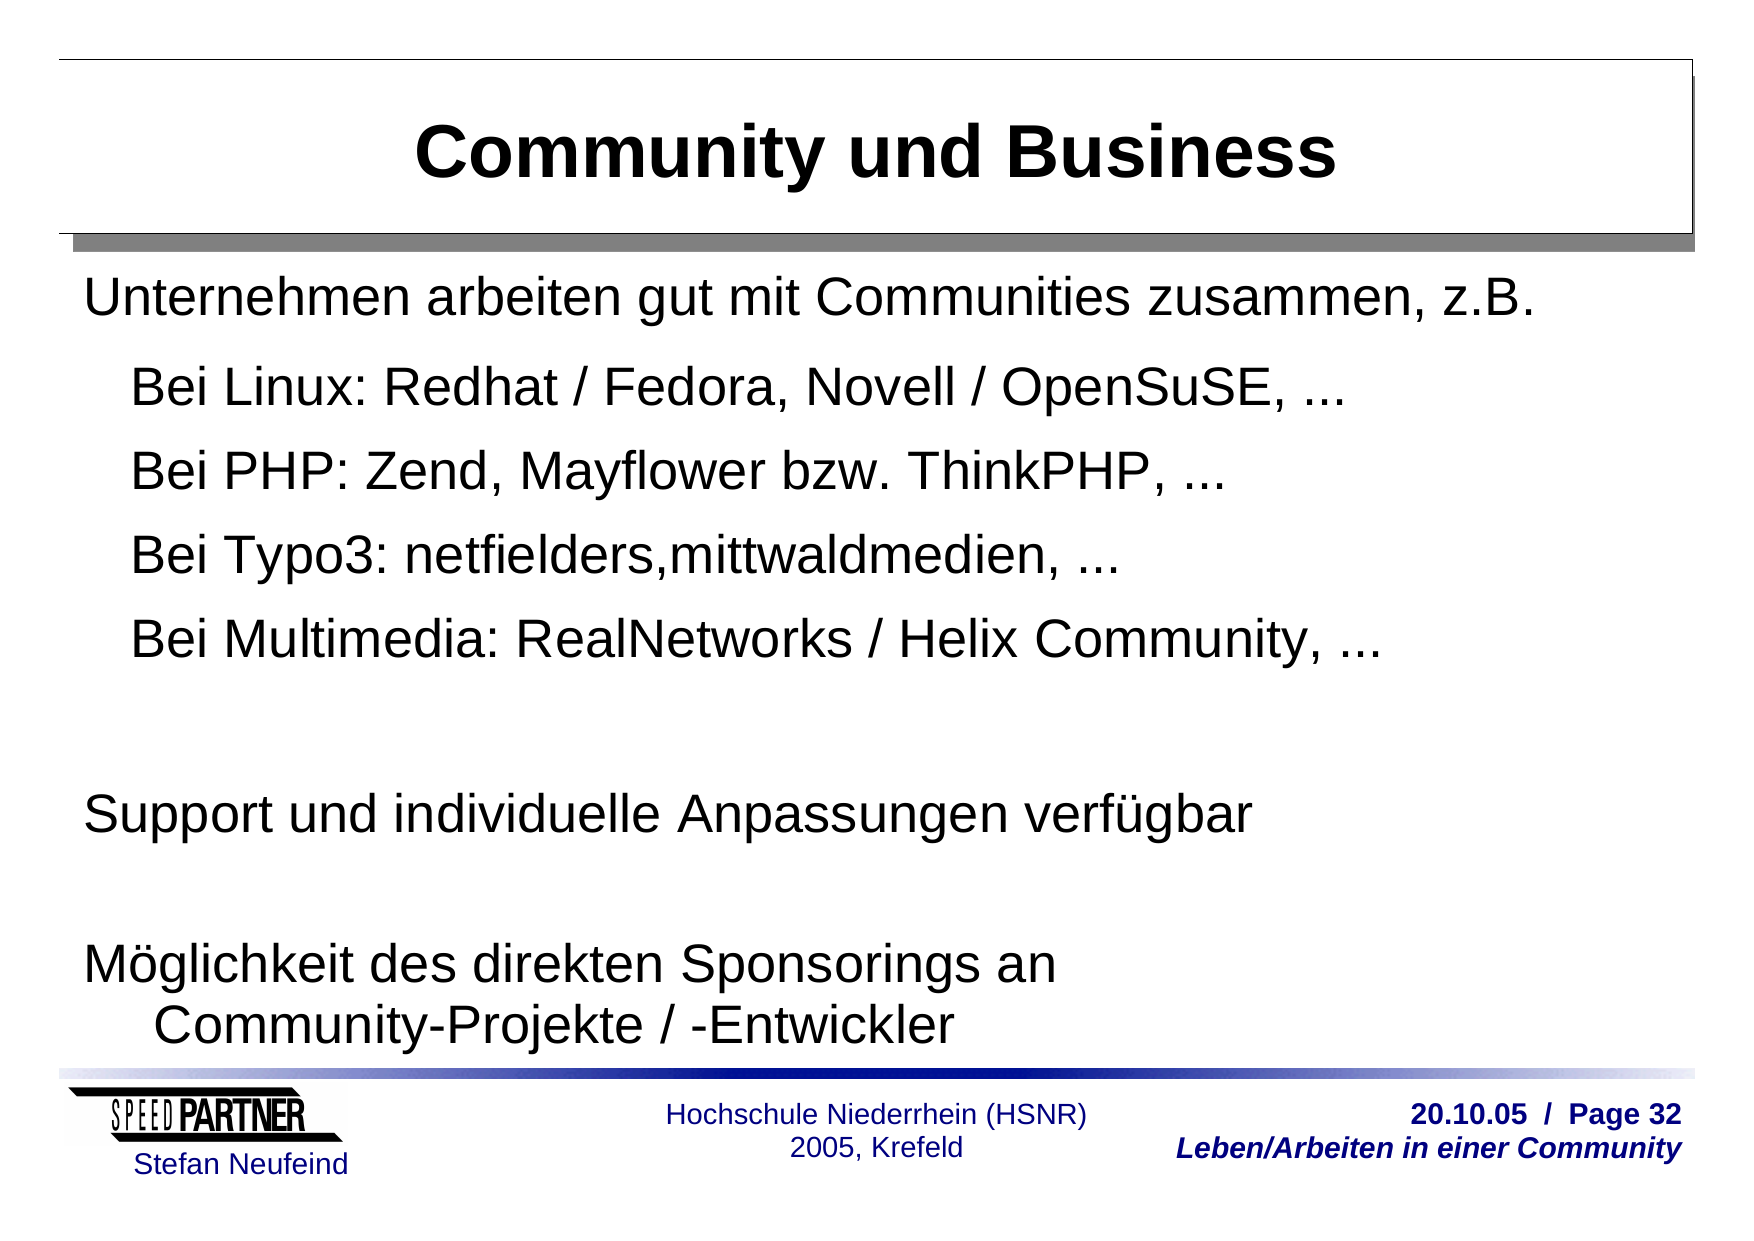

# Community und Business
Unternehmen arbeiten gut mit Communities zusammen, z.B.
Bei Linux: Redhat / Fedora, Novell / OpenSuSE, ...
Bei PHP: Zend, Mayflower bzw. ThinkPHP, ...
Bei Typo3: netfielders,mittwaldmedien, ...
Bei Multimedia: RealNetworks / Helix Community, ...
Support und individuelle Anpassungen verfügbar
Möglichkeit des direkten Sponsorings an
Community-Projekte / -Entwickler